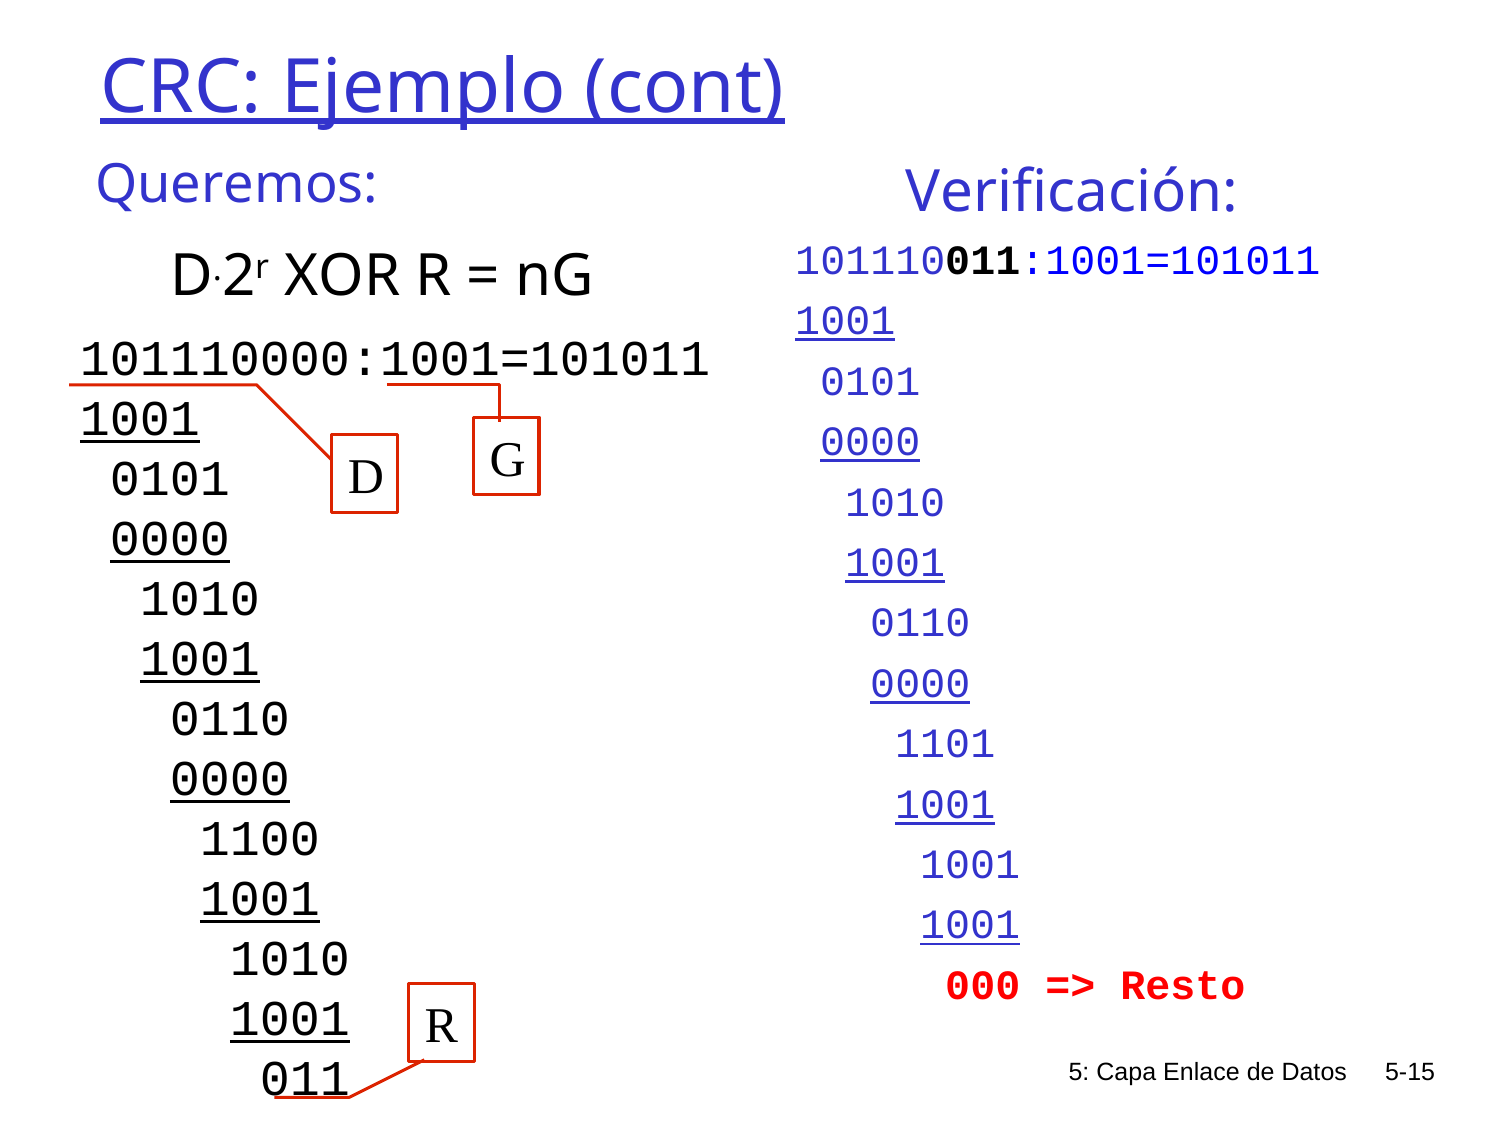

# CRC: Ejemplo (cont)
Queremos:
D.2r XOR R = nG
Verificación:
101110011:1001=101011
1001
 0101
 0000
 1010
 1001
 0110
 0000
 1101
 1001
 1001
 1001
 000 => Resto
101110000:1001=101011
1001
 0101
 0000
 1010
 1001
 0110
 0000
 1100
 1001
 1010
 1001
 011
G
D
R
15